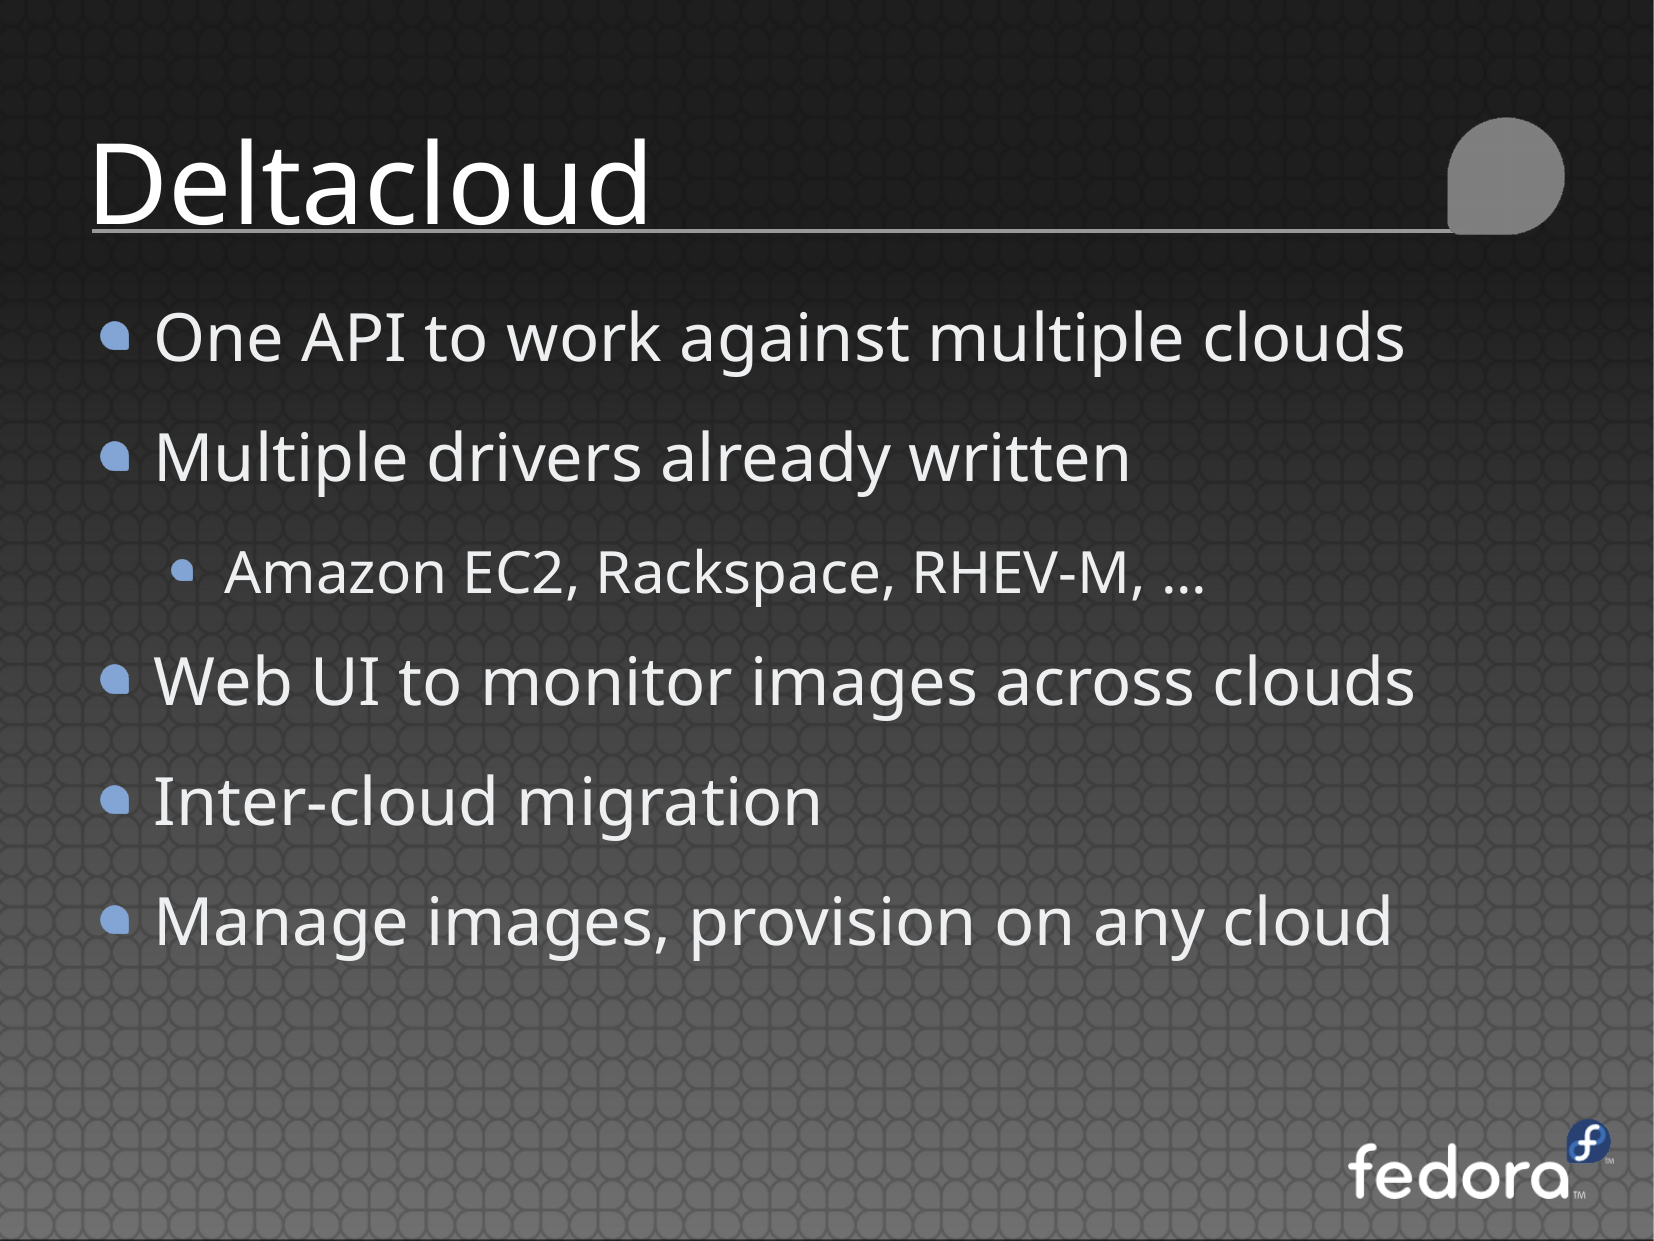

# Deltacloud
One API to work against multiple clouds
Multiple drivers already written
Amazon EC2, Rackspace, RHEV-M, ...
Web UI to monitor images across clouds
Inter-cloud migration
Manage images, provision on any cloud